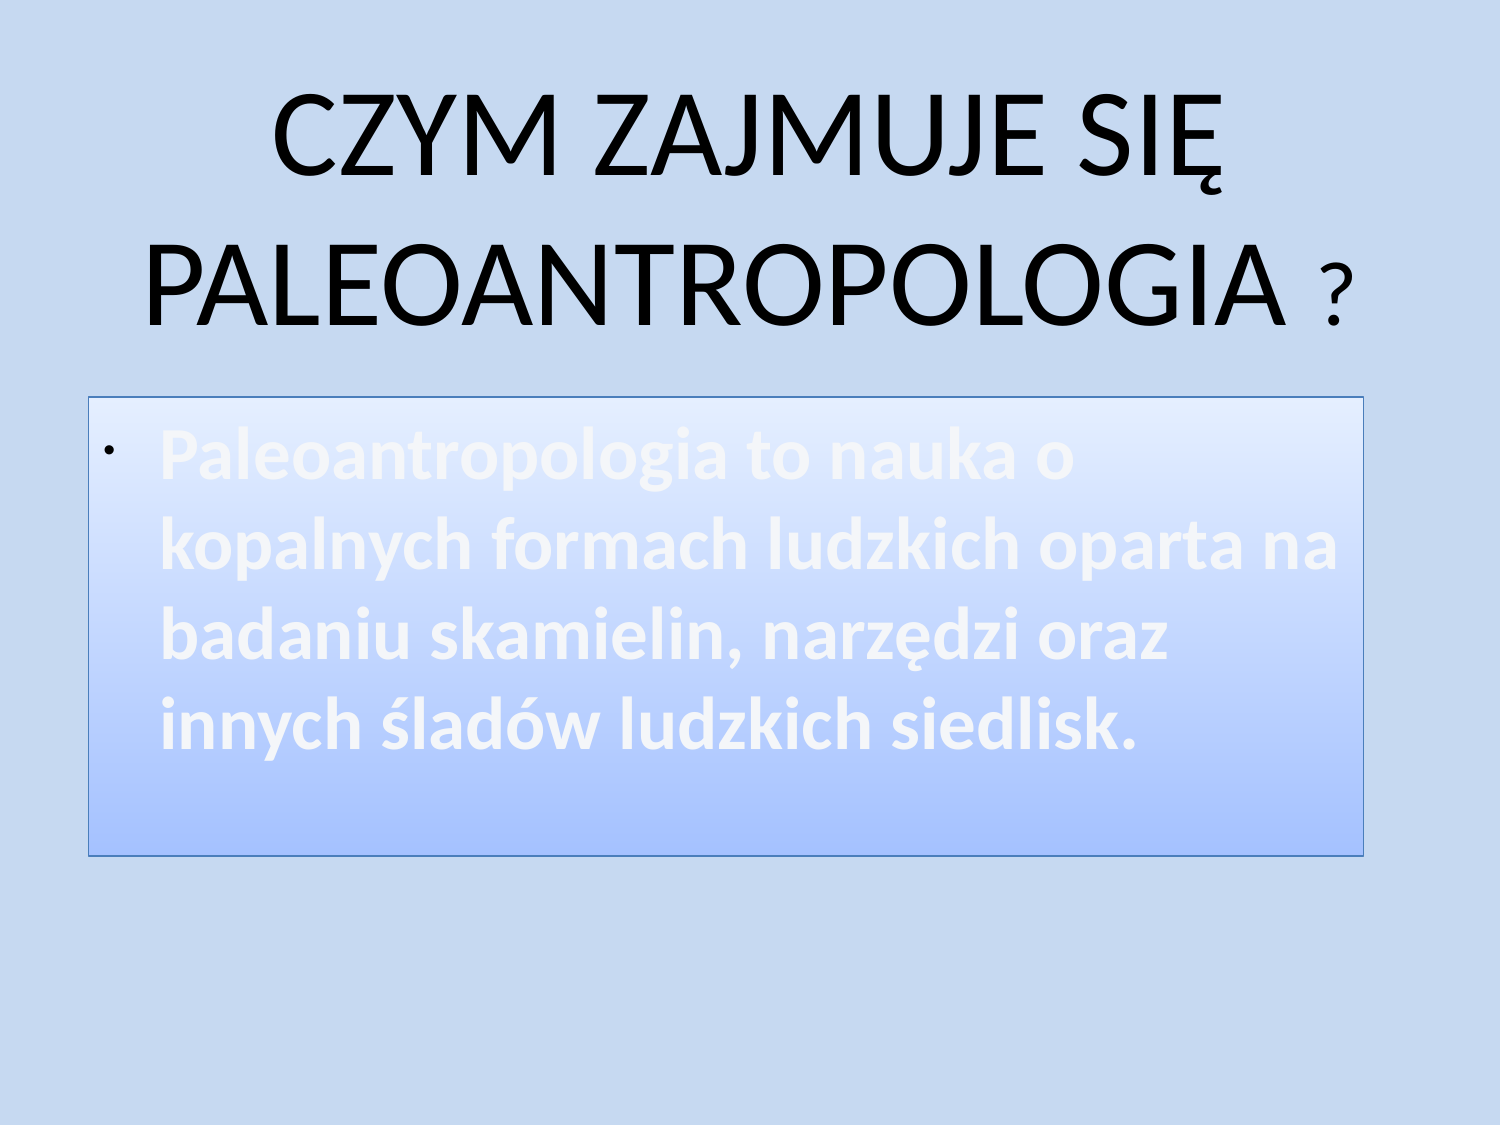

# CZYM ZAJMUJE SIĘ PALEOANTROPOLOGIA ?
Paleoantropologia to nauka o kopalnych formach ludzkich oparta na badaniu skamielin, narzędzi oraz innych śladów ludzkich siedlisk.